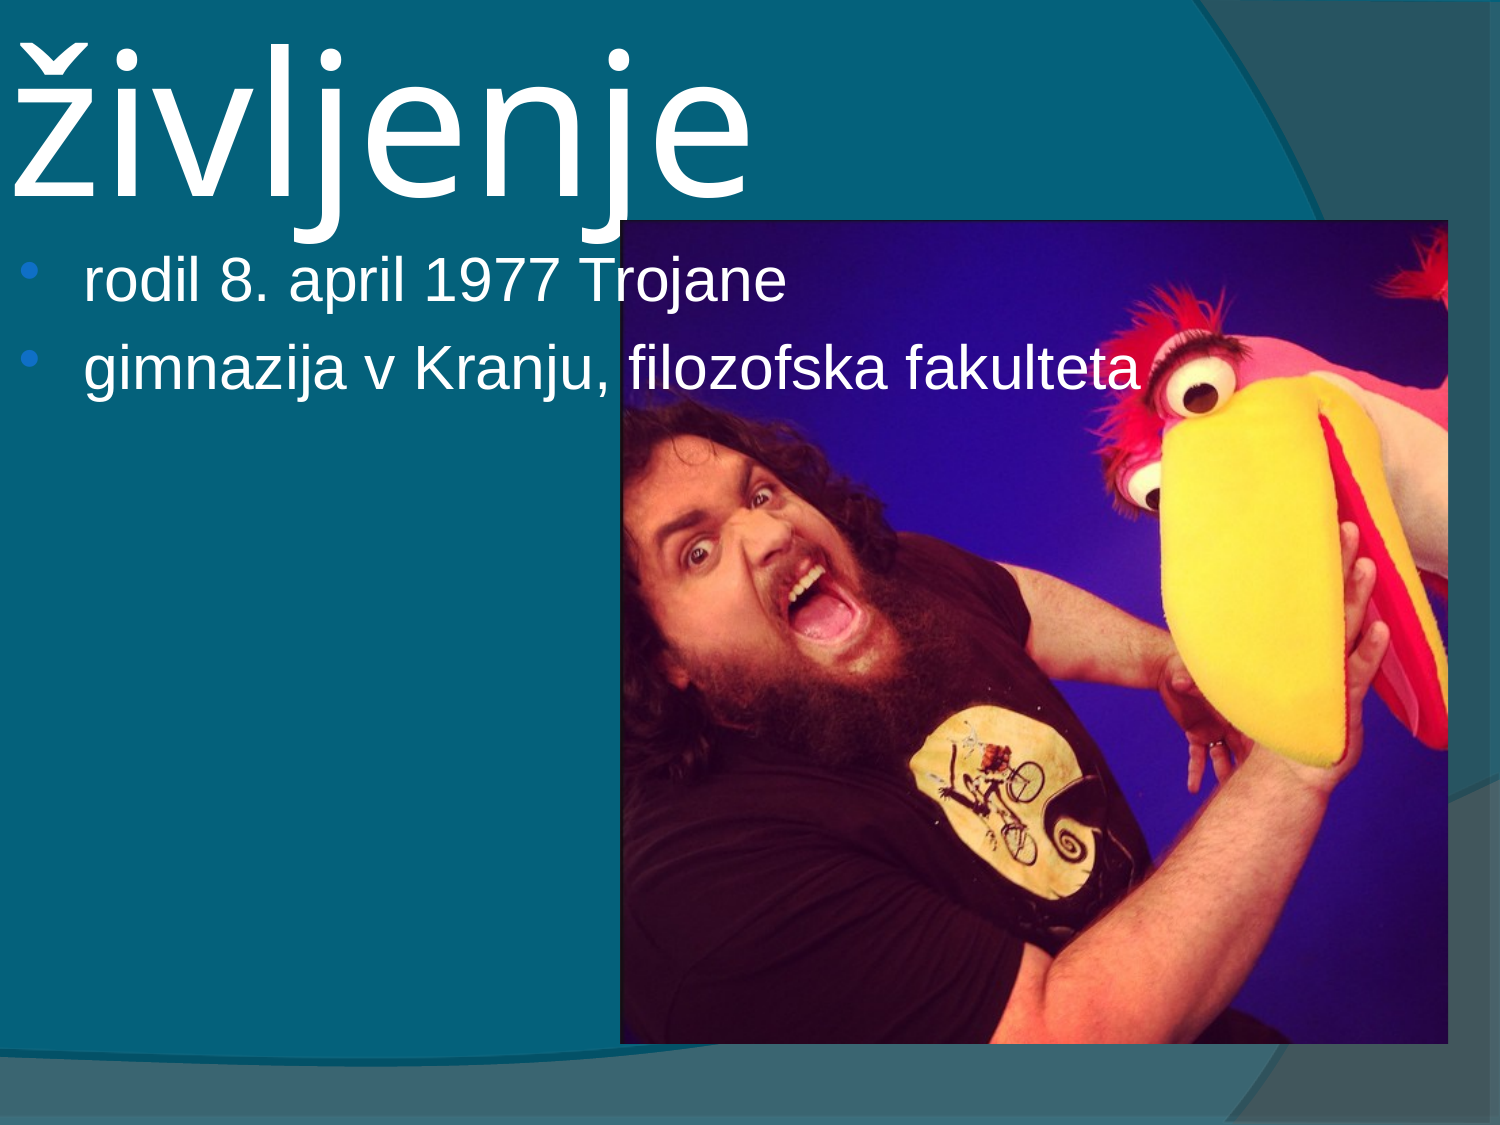

# življenje
rodil 8. april 1977 Trojane
gimnazija v Kranju, filozofska fakulteta